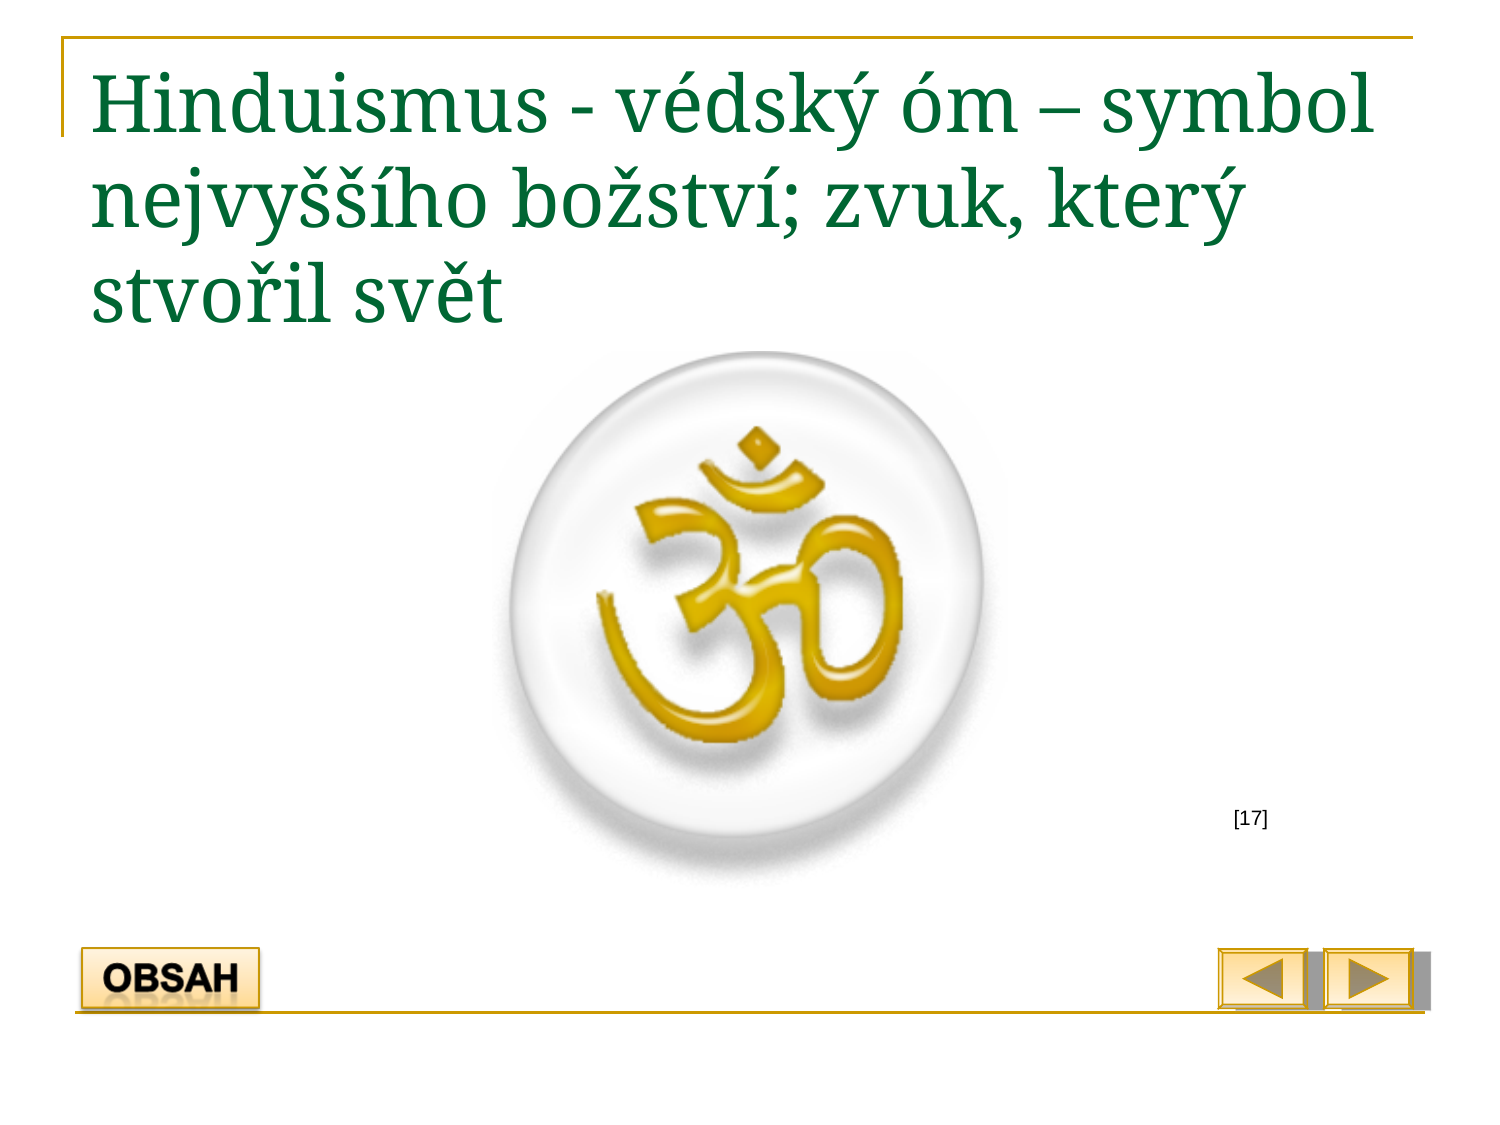

# Hinduismus - védský óm – symbol nejvyššího božství; zvuk, který stvořil svět
[17]